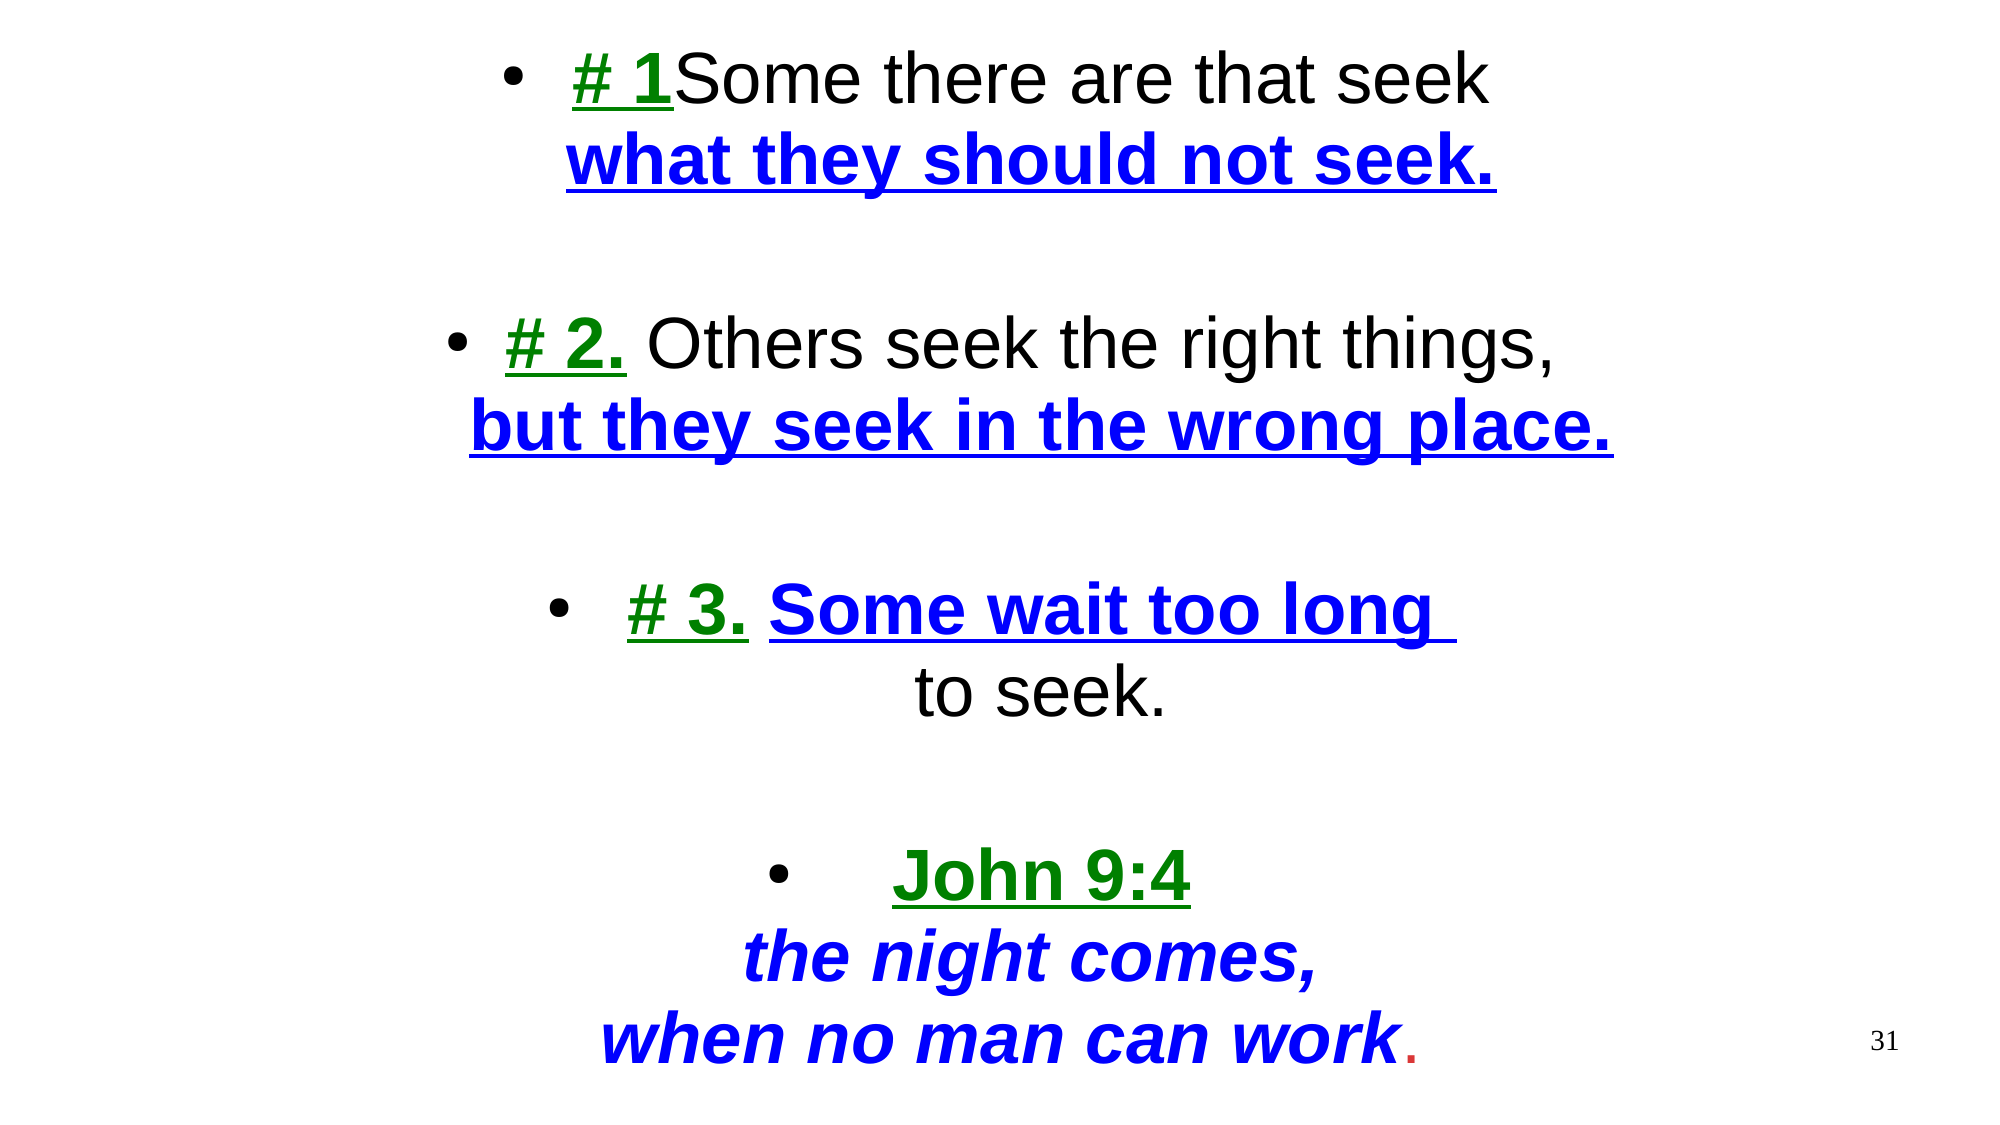

# # 1Some there are that seek what they should not seek.
# 2. Others seek the right things, but they seek in the wrong place.
# 3. Some wait too long to seek.
John 9:4
the night comes,
when no man can work.
31